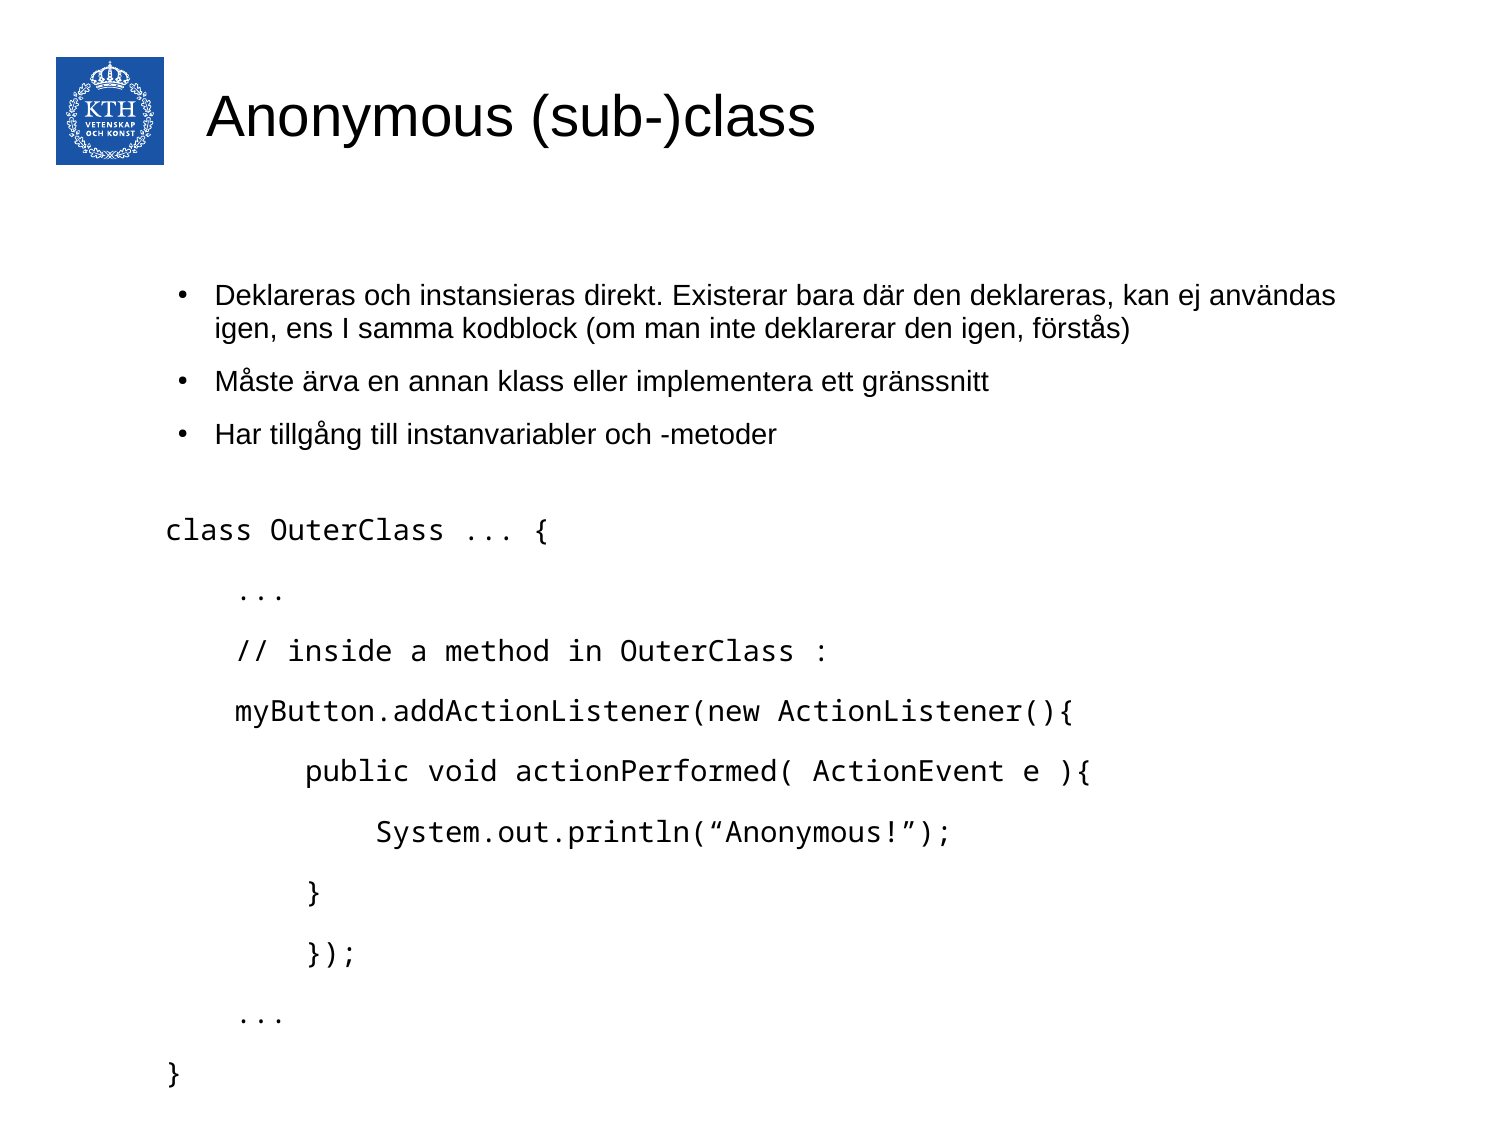

# Anonymous (sub-)class
Deklareras och instansieras direkt. Existerar bara där den deklareras, kan ej användas igen, ens I samma kodblock (om man inte deklarerar den igen, förstås)
Måste ärva en annan klass eller implementera ett gränssnitt
Har tillgång till instanvariabler och -metoder
class OuterClass ... {
 ...
 // inside a method in OuterClass :
 myButton.addActionListener(new ActionListener(){
 public void actionPerformed( ActionEvent e ){
 System.out.println(“Anonymous!”);
 }
 });
 ...
}